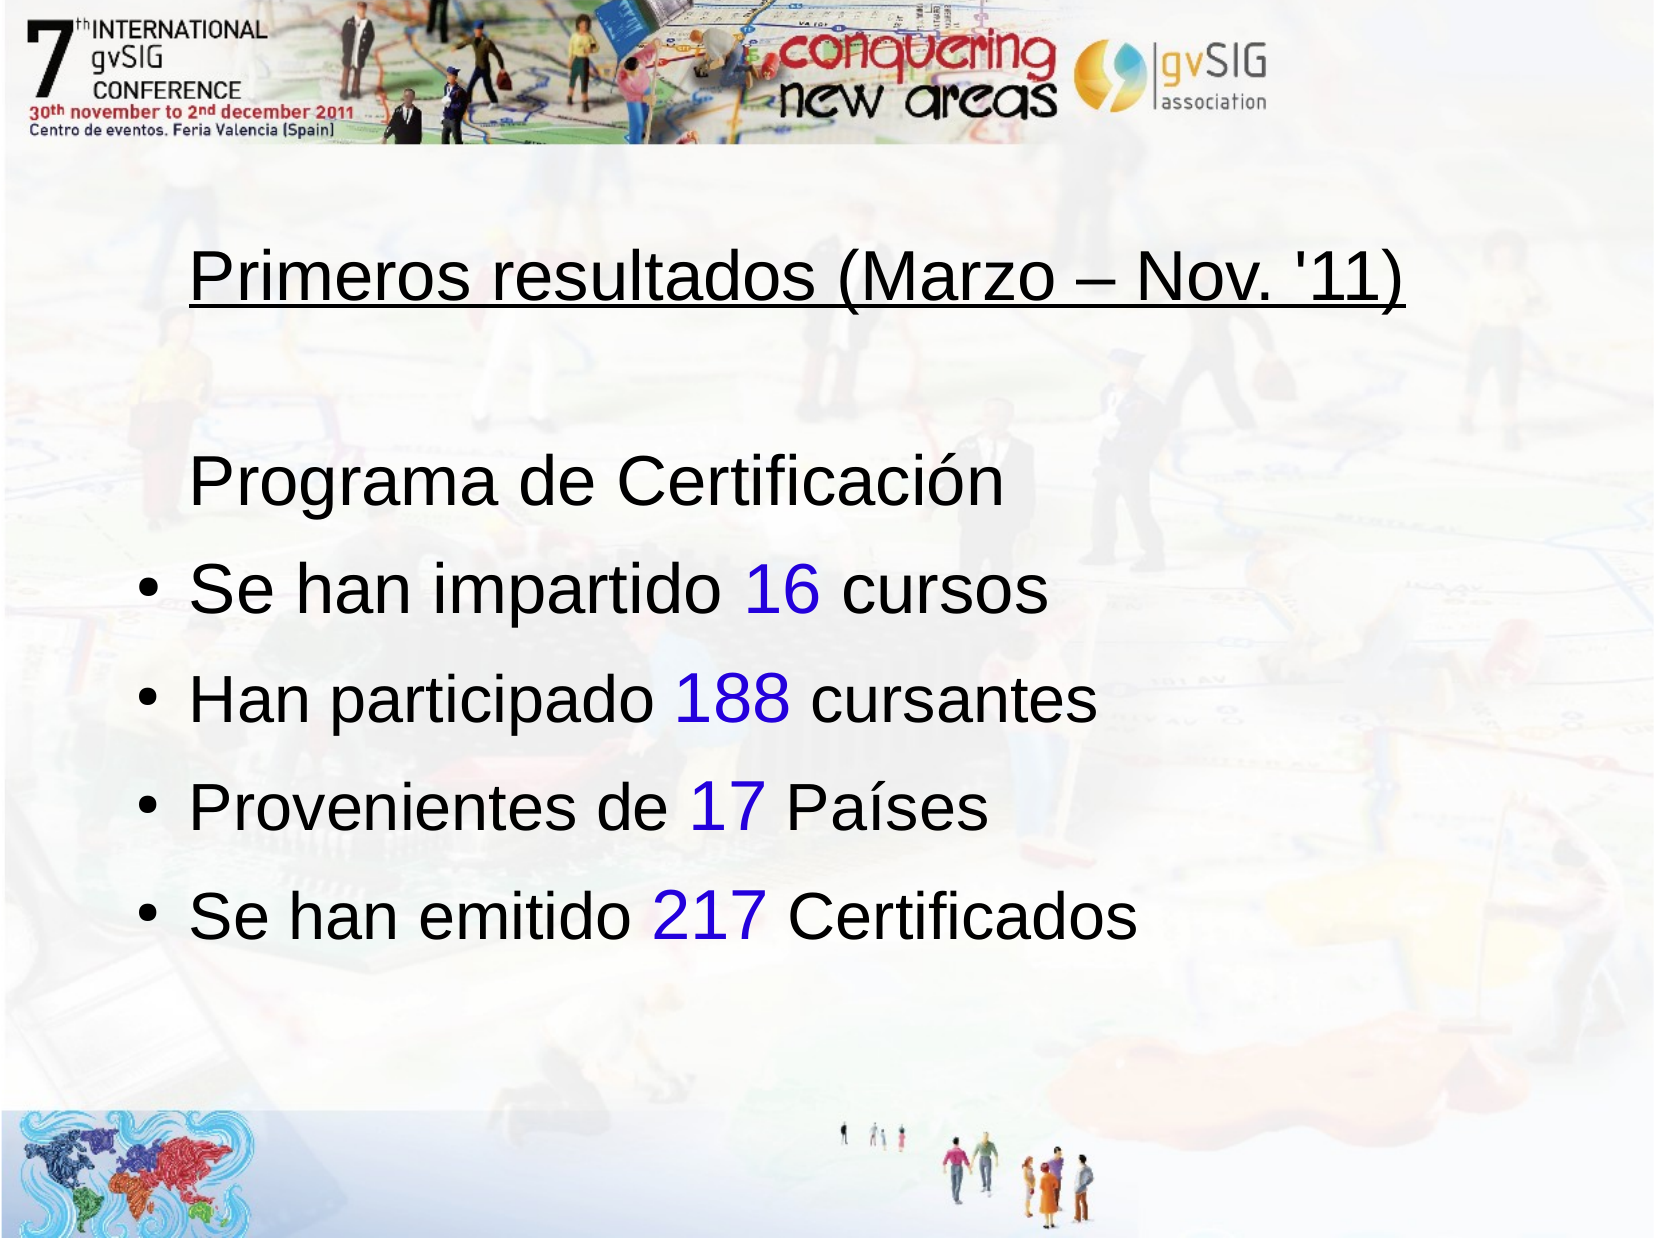

# Primeros resultados (Marzo – Nov. '11)
Programa de Certificación
Se han impartido 16 cursos
Han participado 188 cursantes
Provenientes de 17 Países
Se han emitido 217 Certificados